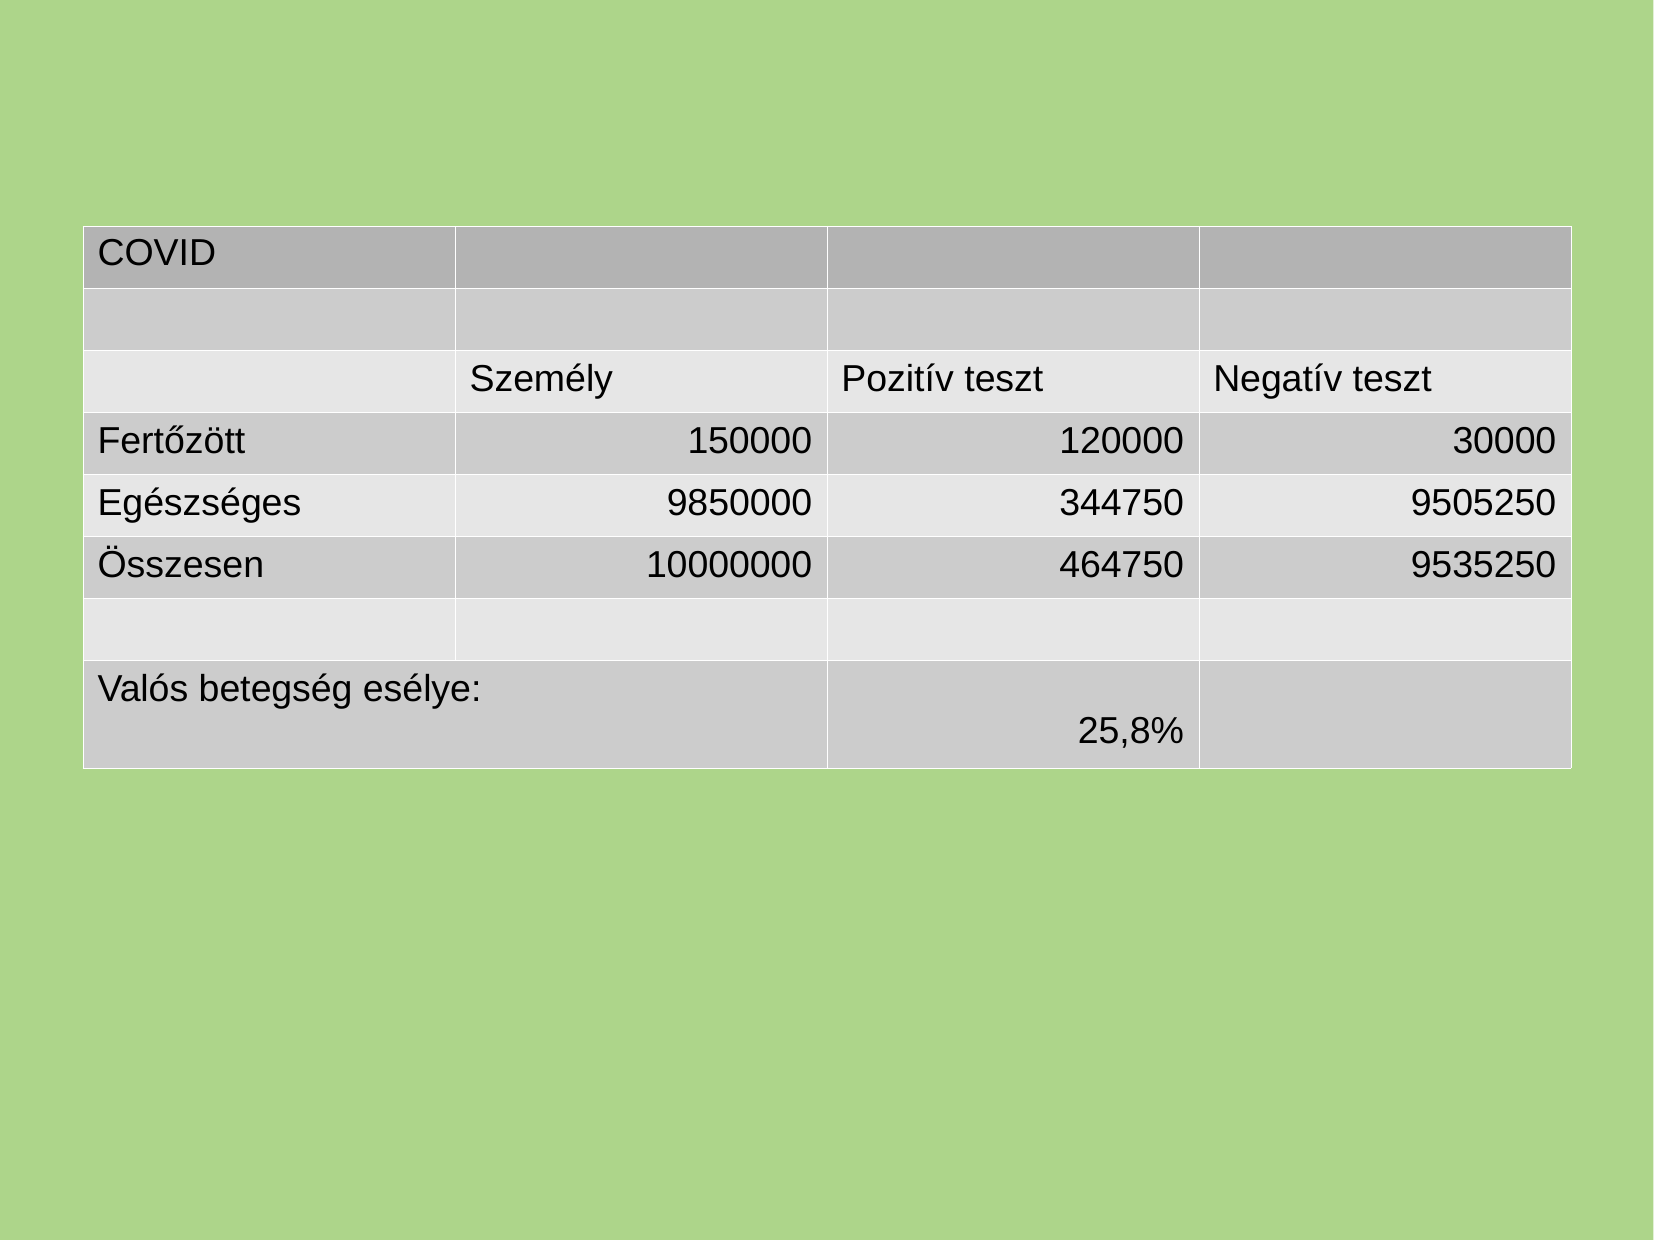

| COVID | | | |
| --- | --- | --- | --- |
| | | | |
| | Személy | Pozitív teszt | Negatív teszt |
| Fertőzött | 150000 | 120000 | 30000 |
| Egészséges | 9850000 | 344750 | 9505250 |
| Összesen | 10000000 | 464750 | 9535250 |
| | | | |
| Valós betegség esélye: | | 25,8% | |